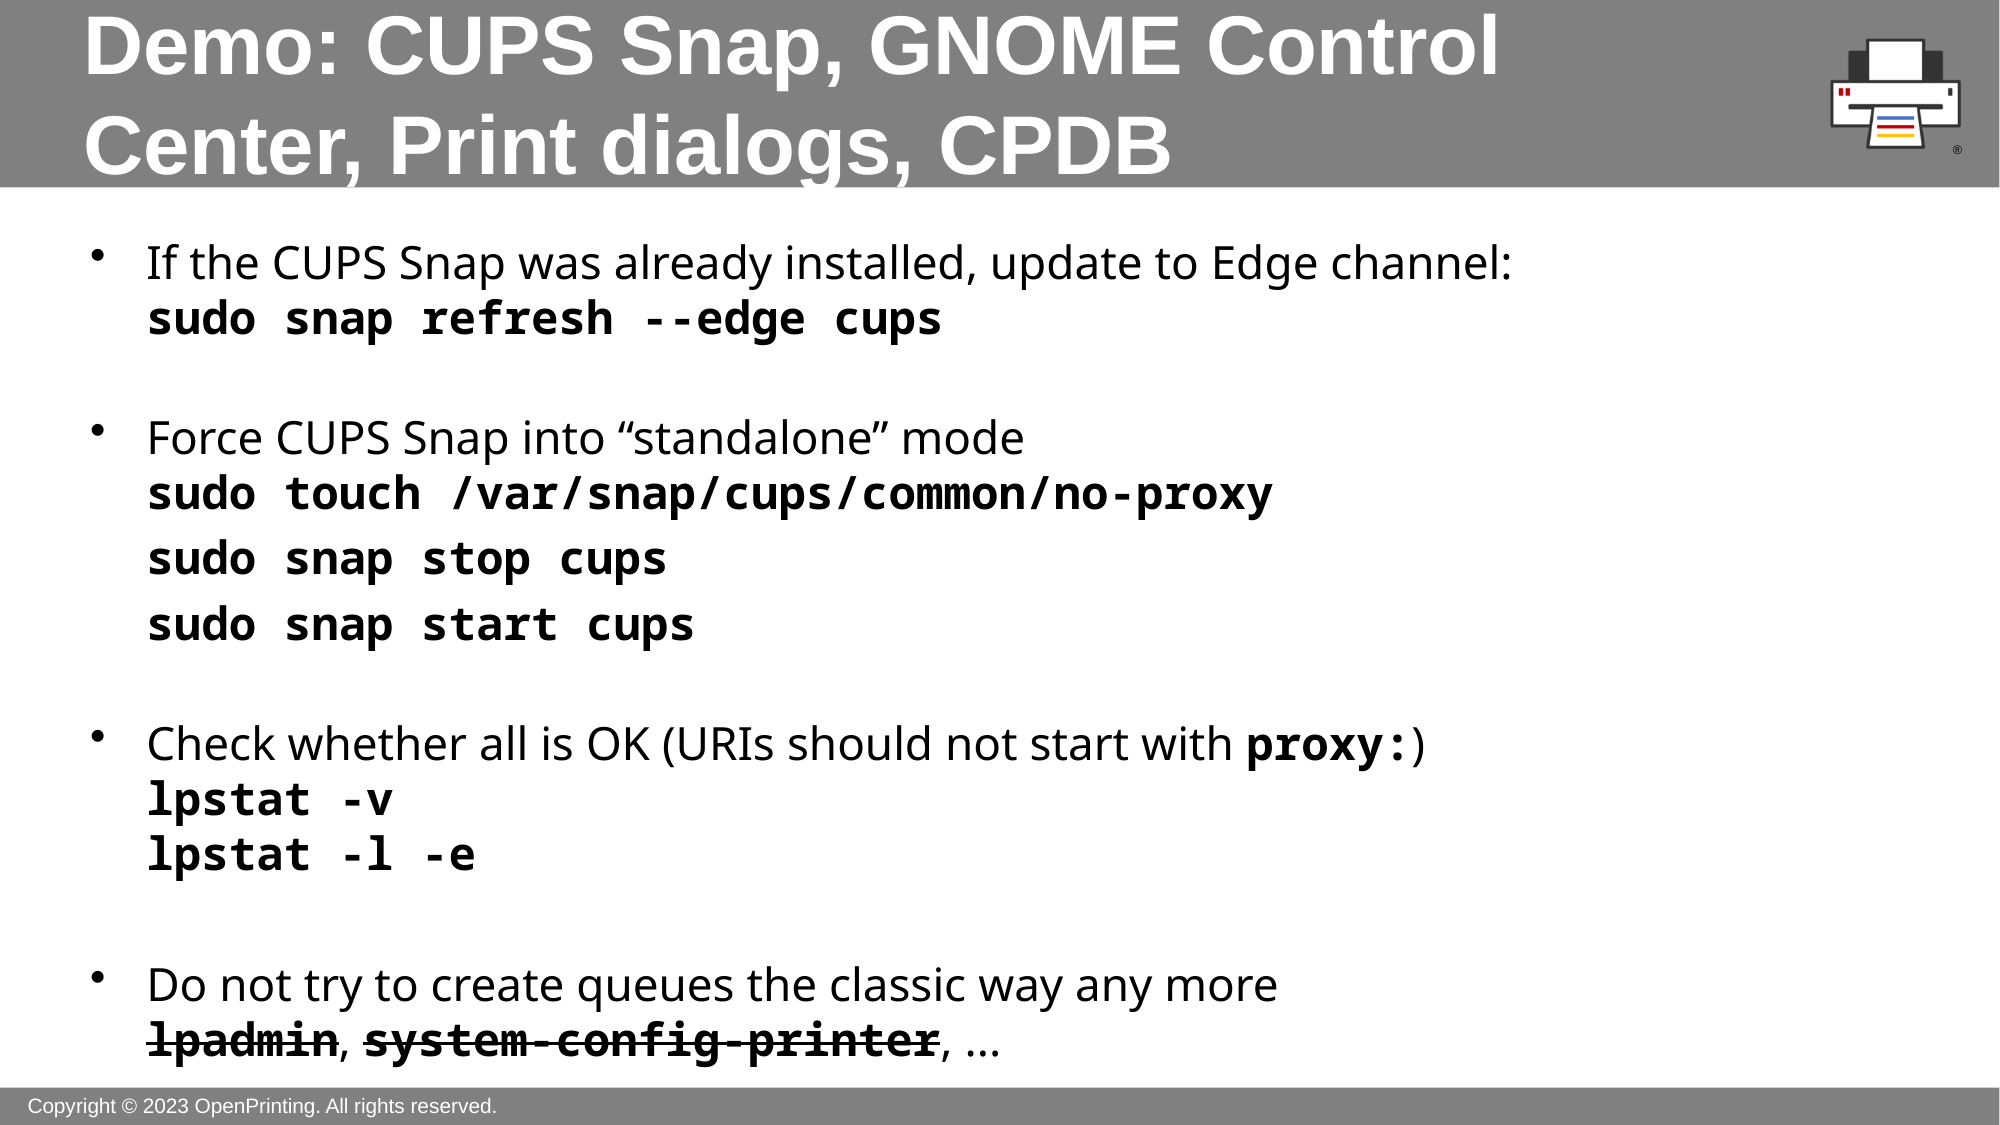

Demo: CUPS Snap, GNOME Control Center, Print dialogs, CPDB
# If the CUPS Snap was already installed, update to Edge channel: sudo snap refresh --edge cups
Force CUPS Snap into “standalone” mode
sudo touch /var/snap/cups/common/no-proxy
sudo snap stop cups
sudo snap start cups
Check whether all is OK (URIs should not start with proxy:)
lpstat -v
lpstat -l -e
Do not try to create queues the classic way any more
lpadmin, system-config-printer, ...